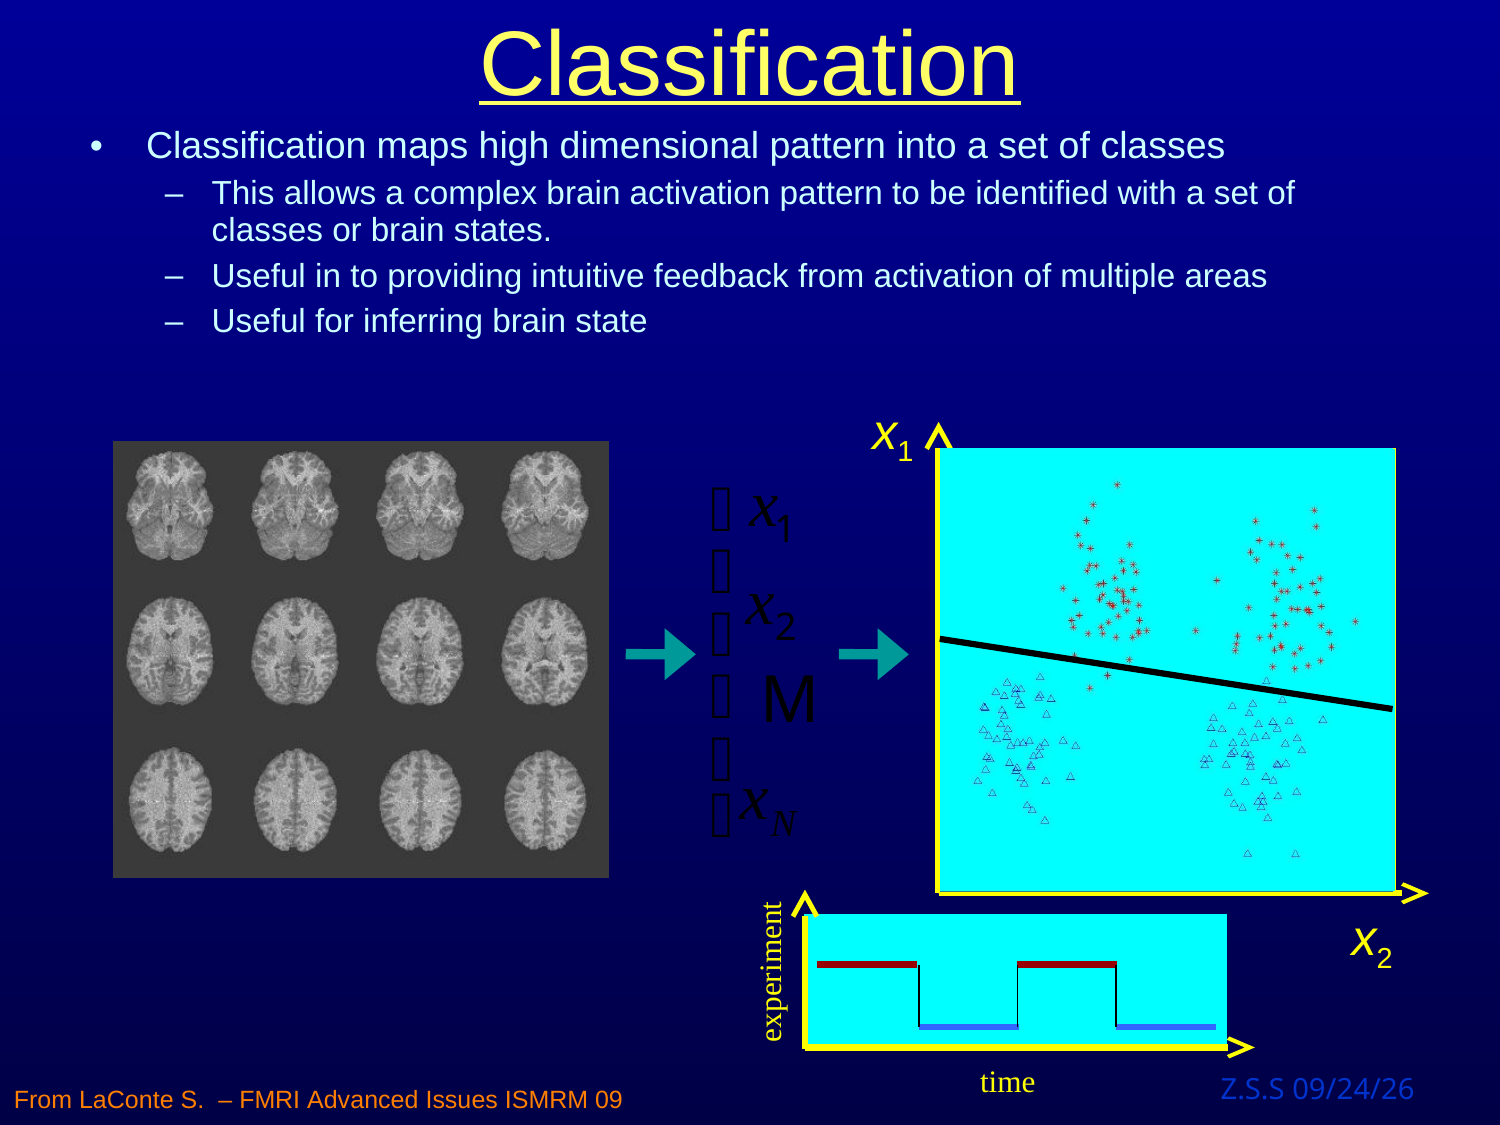

# Classification
Classification maps high dimensional pattern into a set of classes
This allows a complex brain activation pattern to be identified with a set of classes or brain states.
Useful in to providing intuitive feedback from activation of multiple areas
Useful for inferring brain state
x1
LaConte SM. 07
x2
experiment
time
From LaConte S. – FMRI Advanced Issues ISMRM 09